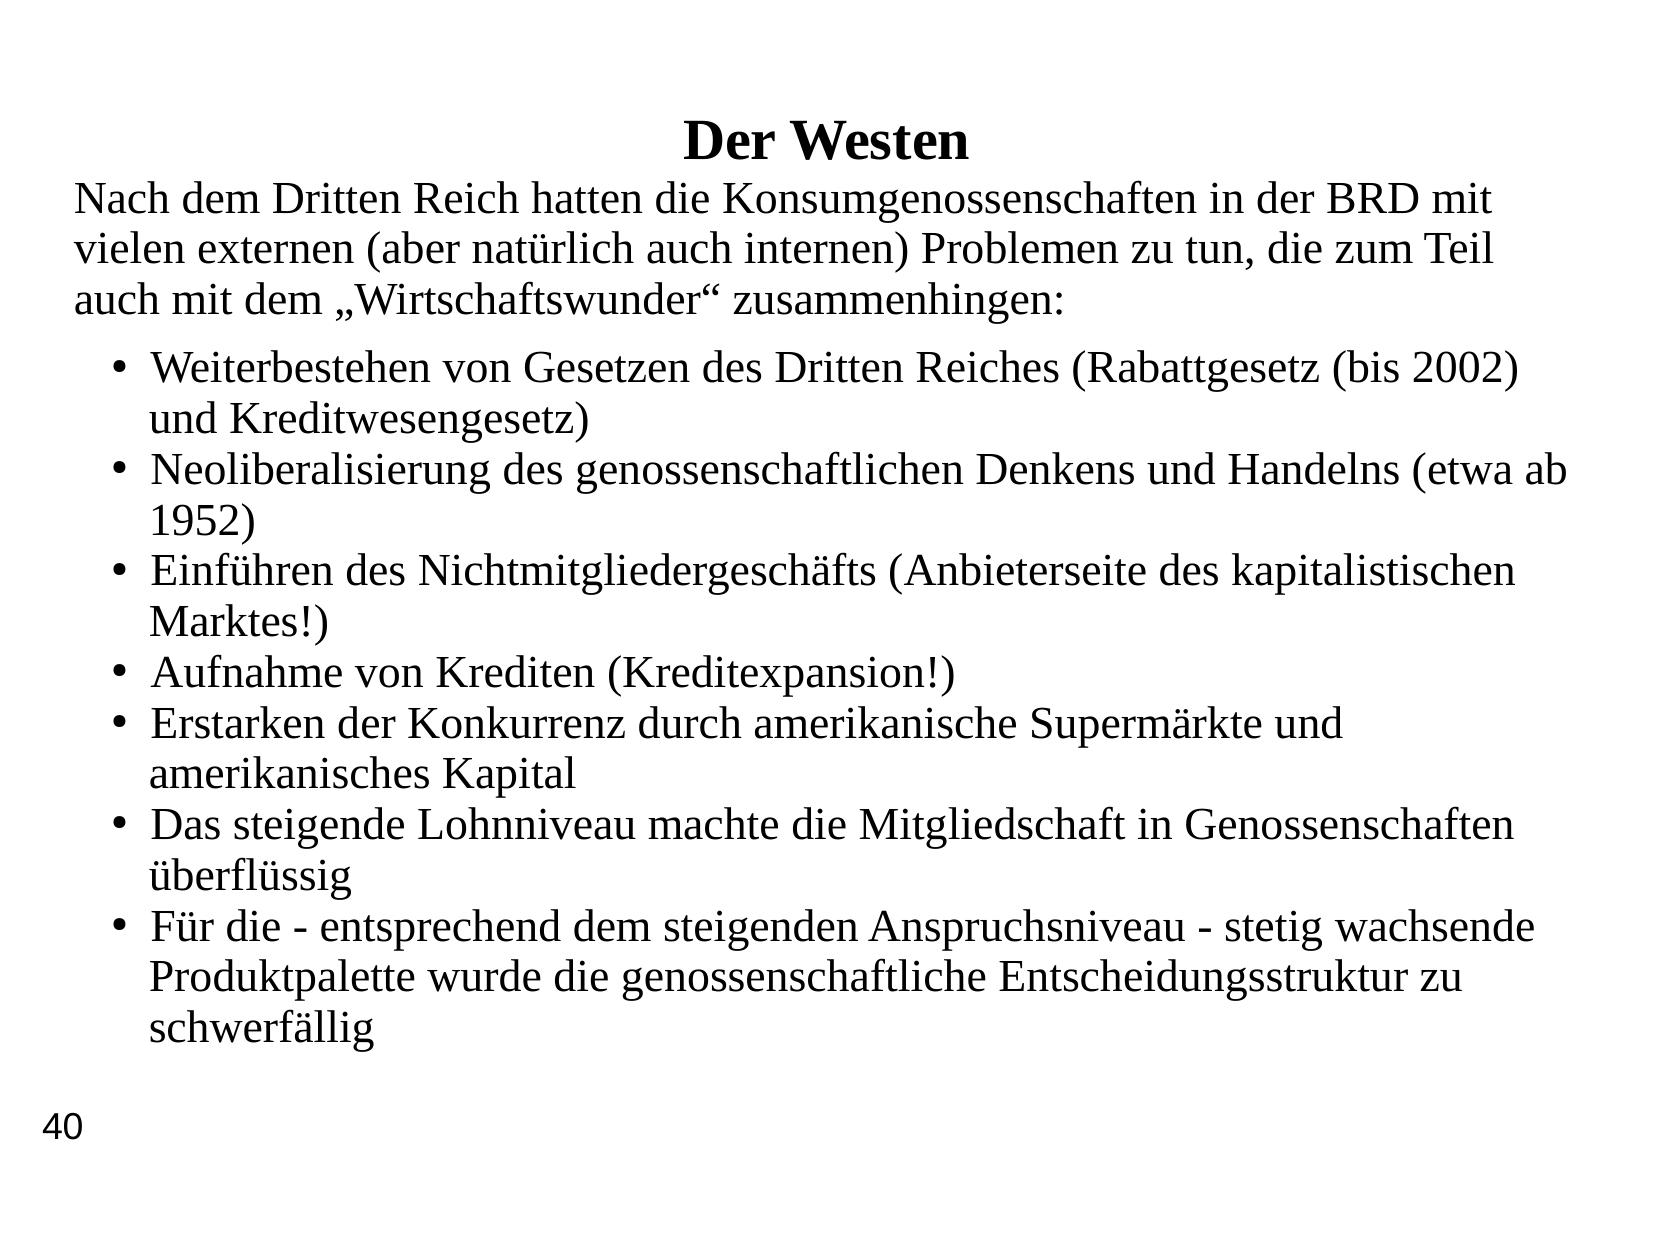

Der Westen
Nach dem Dritten Reich hatten die Konsumgenossenschaften in der BRD mit vielen externen (aber natürlich auch internen) Problemen zu tun, die zum Teil auch mit dem „Wirtschaftswunder“ zusammenhingen:
 Weiterbestehen von Gesetzen des Dritten Reiches (Rabattgesetz (bis 2002) und Kreditwesengesetz)
 Neoliberalisierung des genossenschaftlichen Denkens und Handelns (etwa ab 1952)
 Einführen des Nichtmitgliedergeschäfts (Anbieterseite des kapitalistischen Marktes!)
 Aufnahme von Krediten (Kreditexpansion!)
 Erstarken der Konkurrenz durch amerikanische Supermärkte und amerikanisches Kapital
 Das steigende Lohnniveau machte die Mitgliedschaft in Genossenschaften überflüssig
 Für die - entsprechend dem steigenden Anspruchsniveau - stetig wachsende Produktpalette wurde die genossenschaftliche Entscheidungsstruktur zu schwerfällig